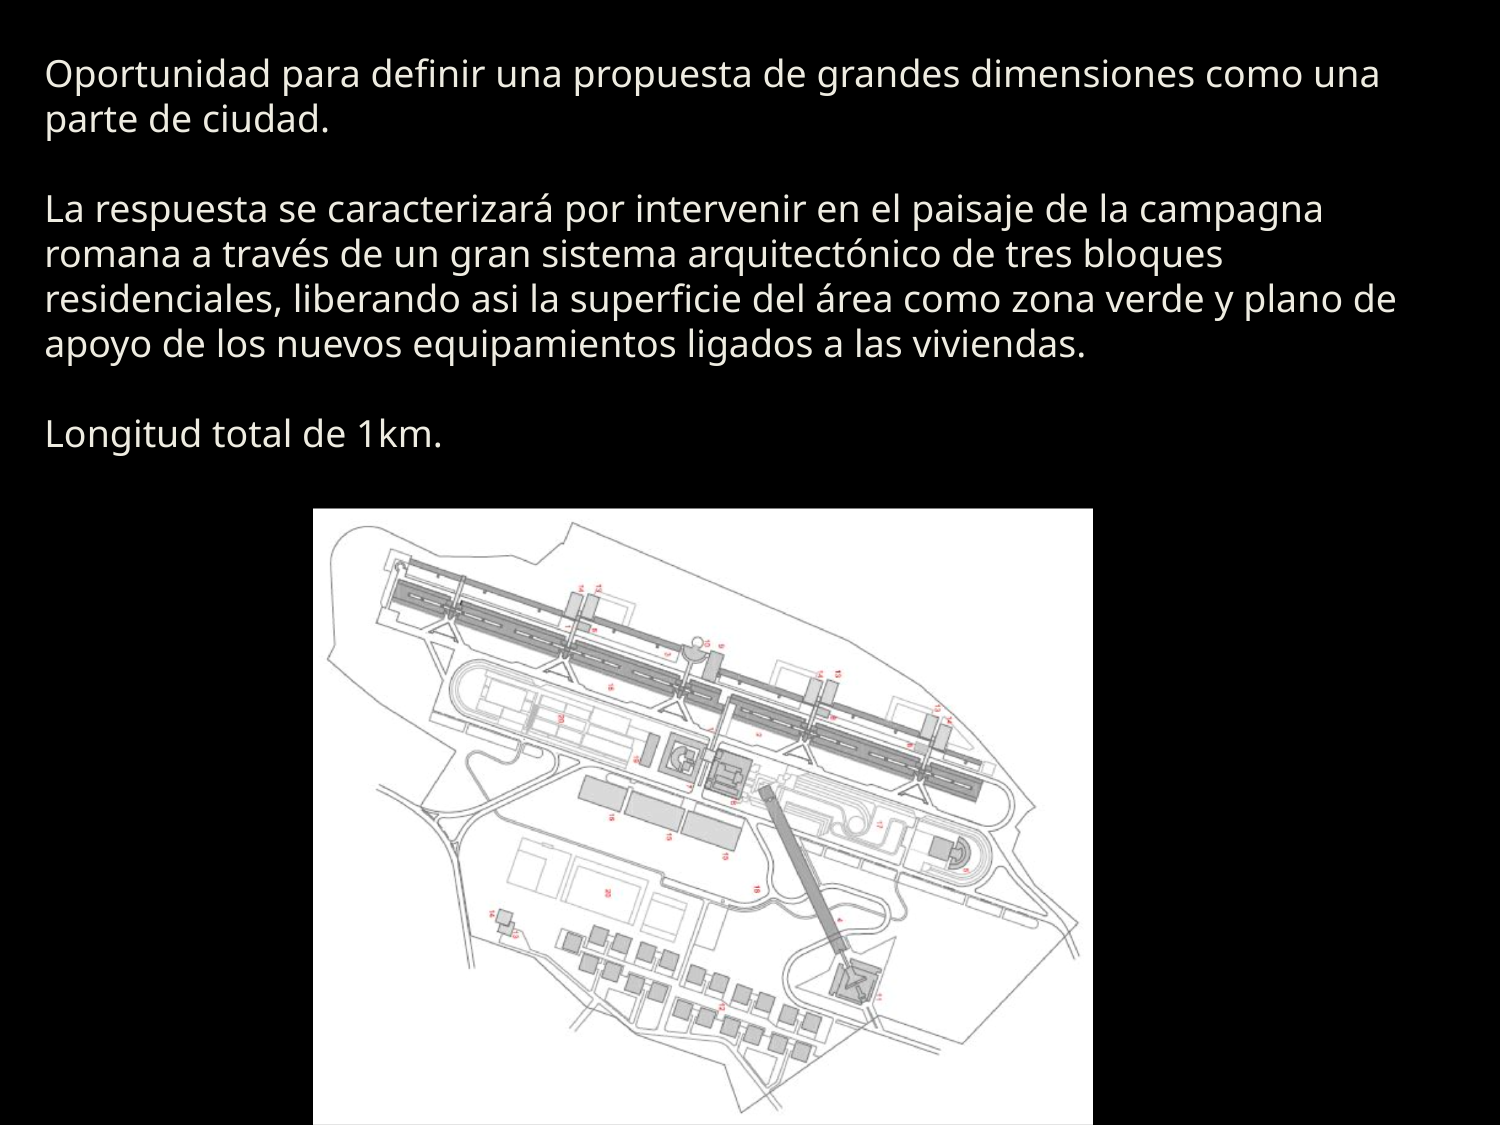

Oportunidad para definir una propuesta de grandes dimensiones como una parte de ciudad.
La respuesta se caracterizará por intervenir en el paisaje de la campagna romana a través de un gran sistema arquitectónico de tres bloques residenciales, liberando asi la superficie del área como zona verde y plano de apoyo de los nuevos equipamientos ligados a las viviendas.
Longitud total de 1km.